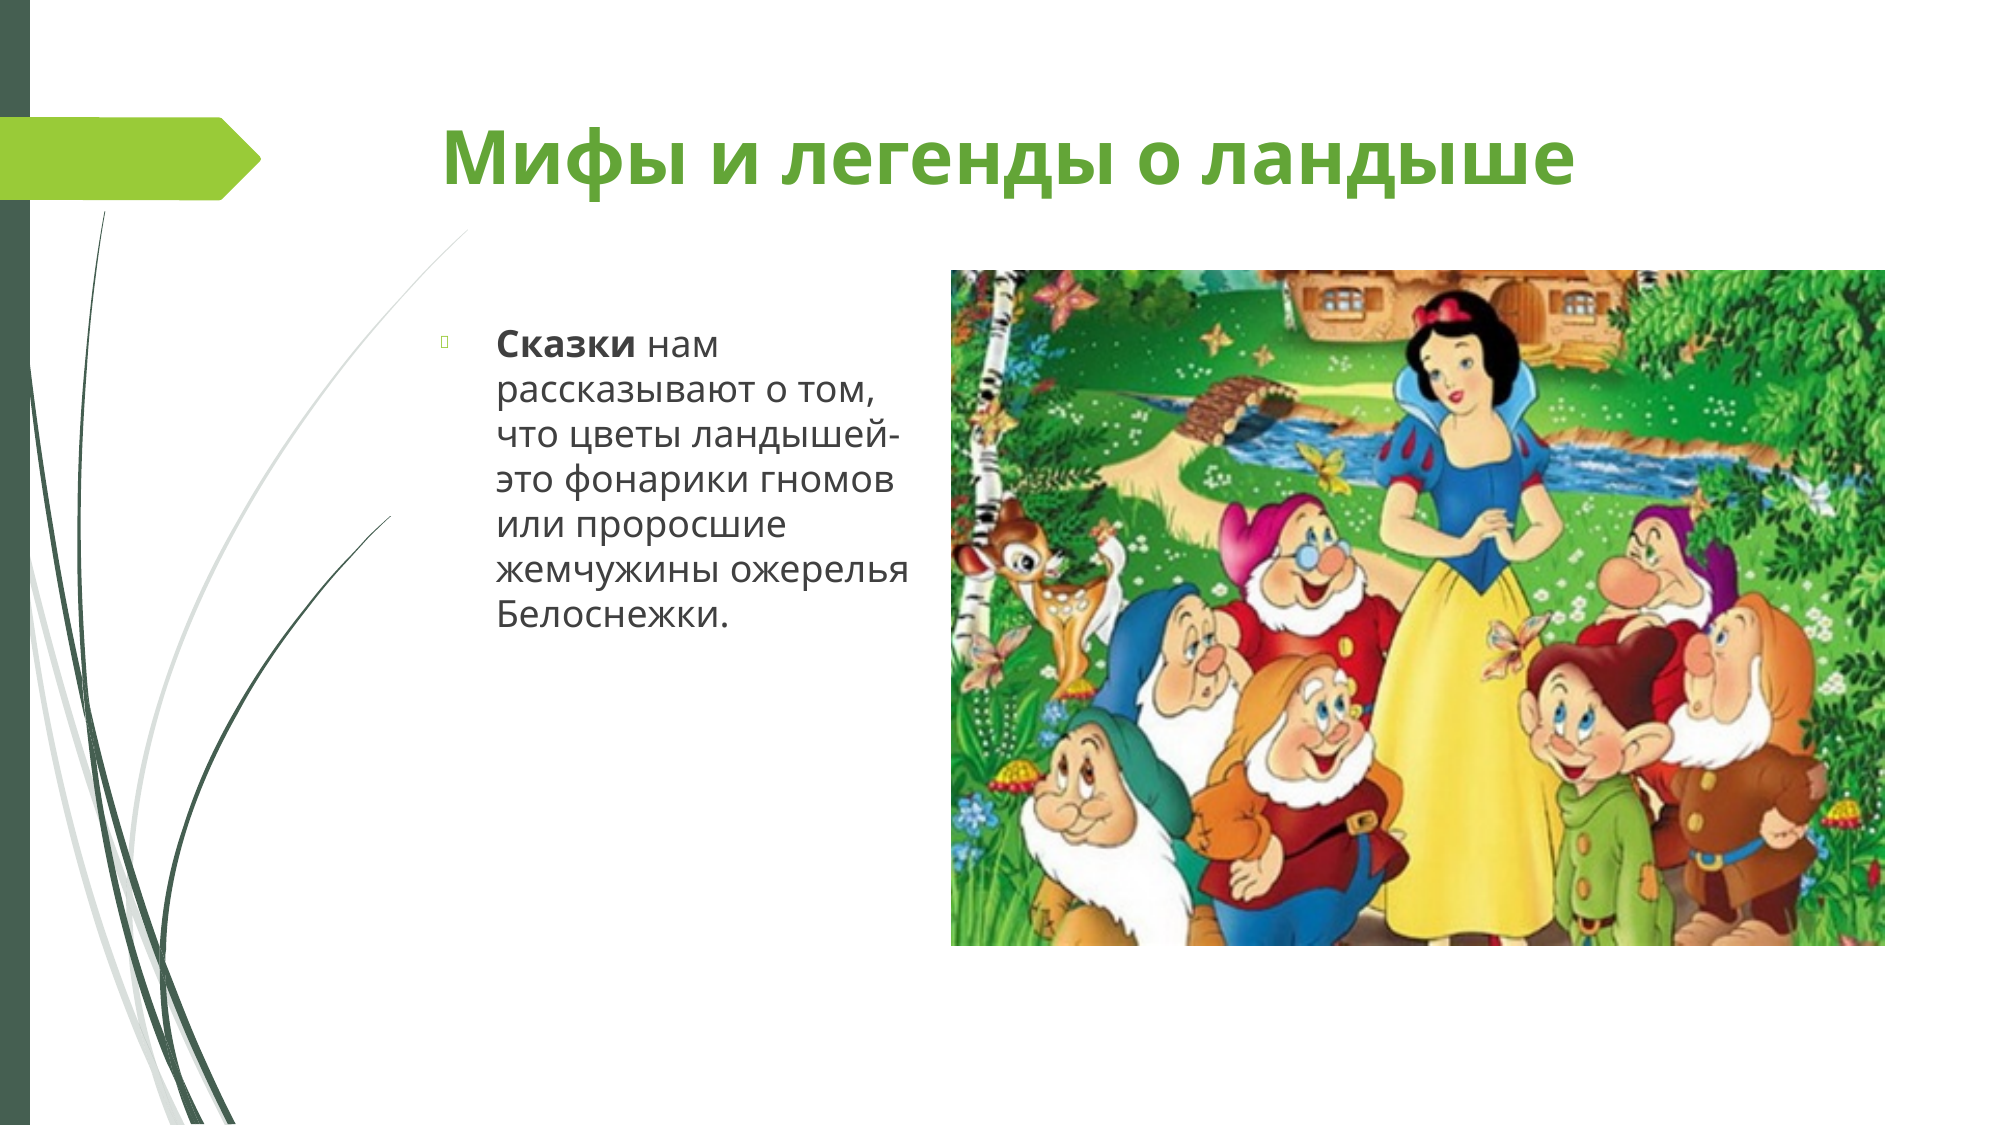

# Мифы и легенды о ландыше
Сказки нам рассказывают о том, что цветы ландышей-это фонарики гномов или проросшие жемчужины ожерелья Белоснежки.